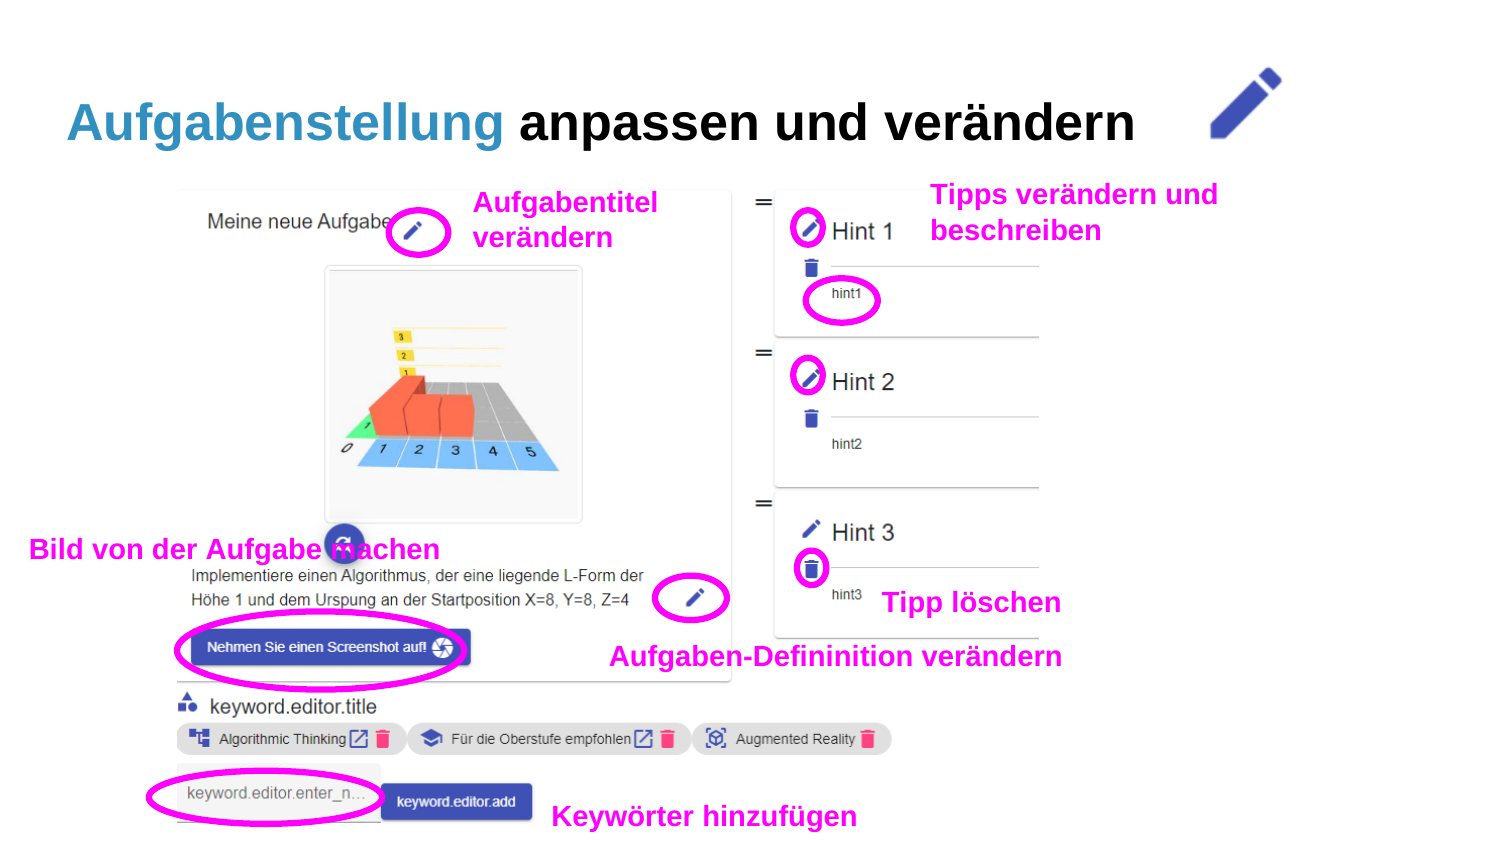

# Aufgabenstellung anpassen und verändern
Tipps verändern und beschreiben
Aufgabentitel verändern
Bild von der Aufgabe machen
Tipp löschen
Aufgaben-Defininition verändern
Keywörter hinzufügen